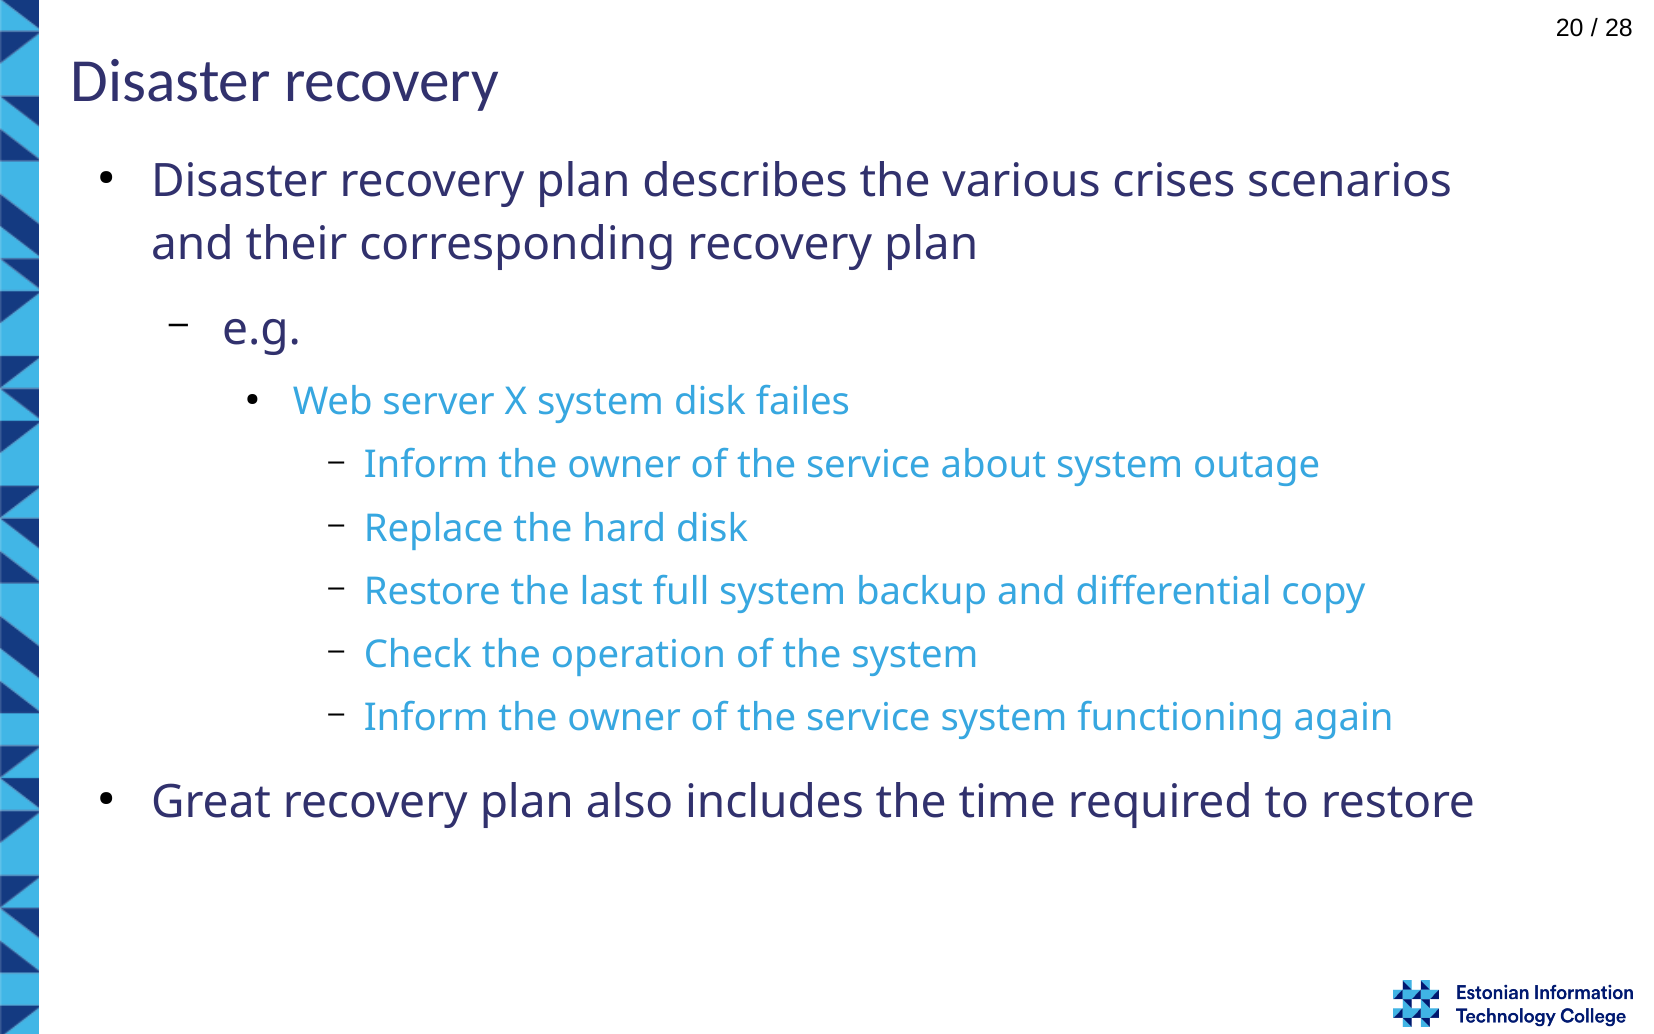

# Disaster recovery
Disaster recovery plan describes the various crises scenarios and their corresponding recovery plan
e.g.
Web server X system disk failes
Inform the owner of the service about system outage
Replace the hard disk
Restore the last full system backup and differential copy
Check the operation of the system
Inform the owner of the service system functioning again
Great recovery plan also includes the time required to restore